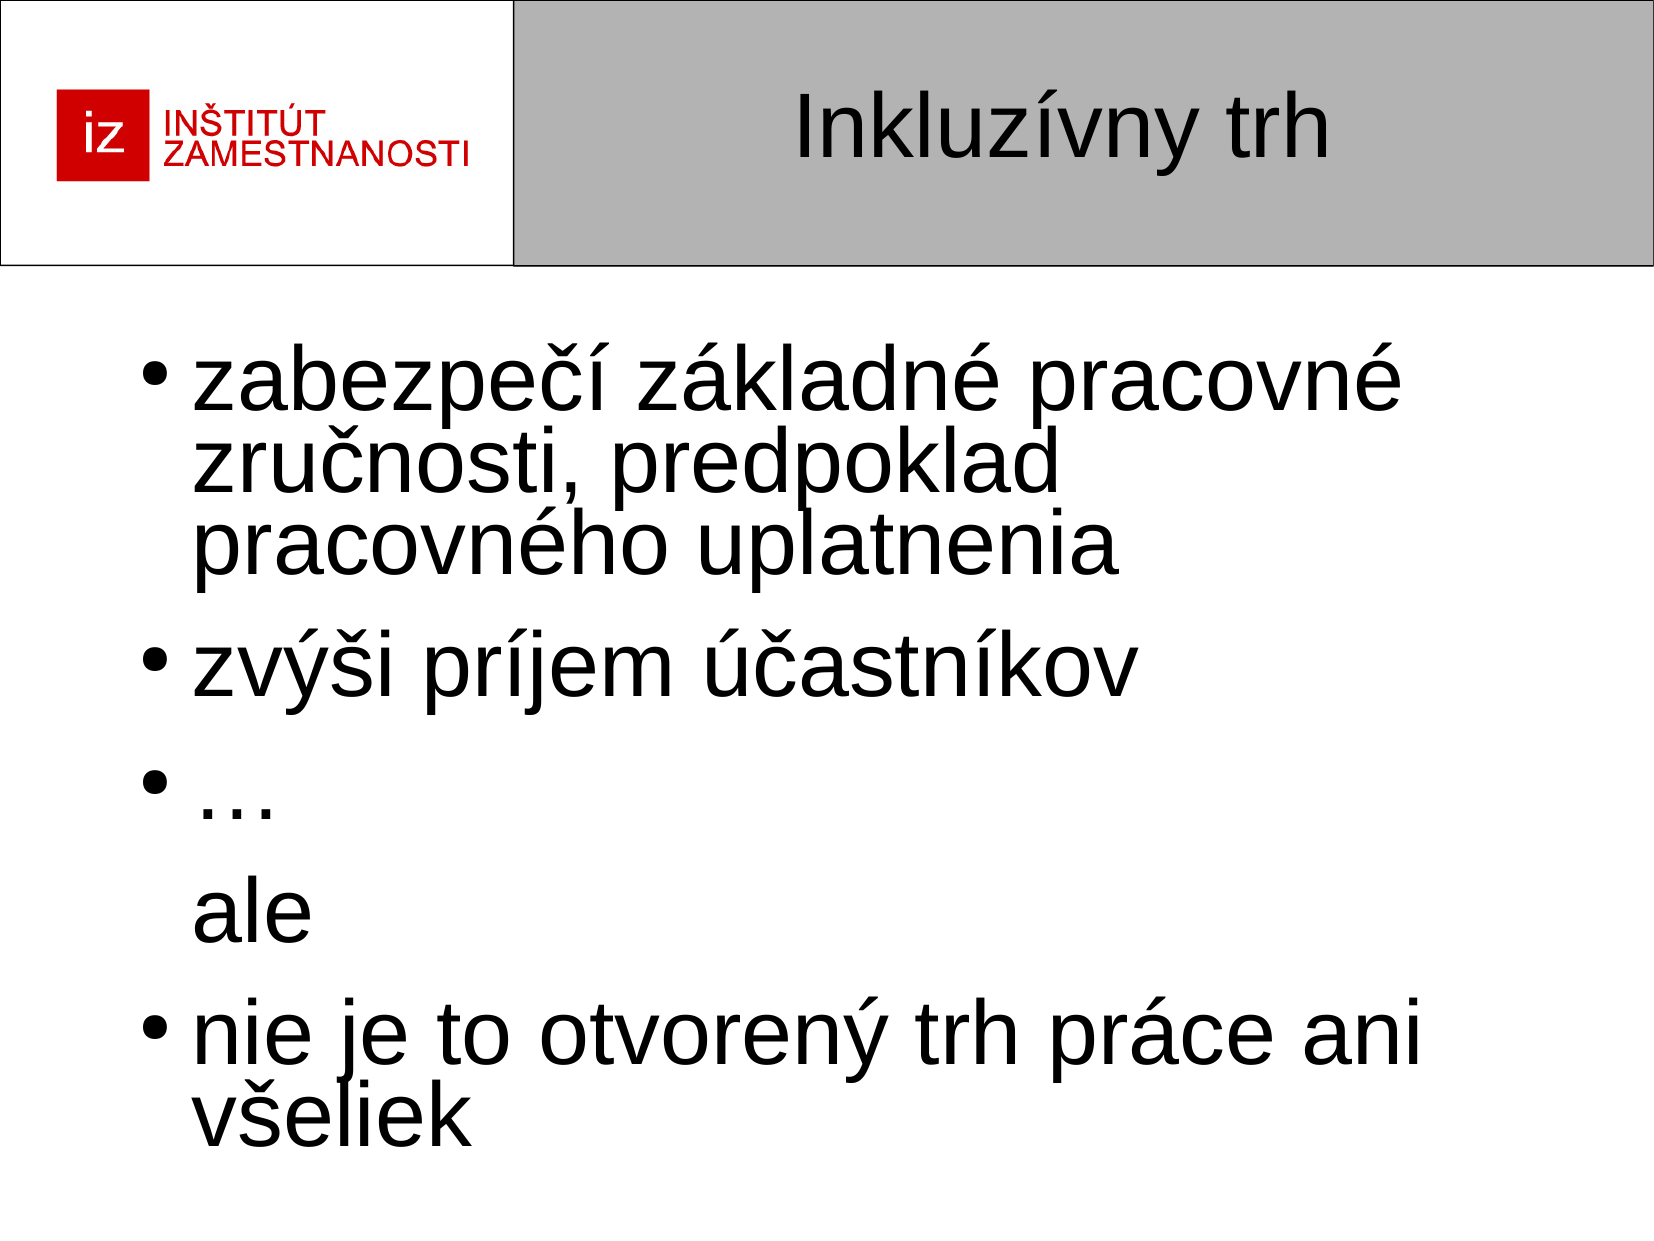

# Inkluzívny trh
zabezpečí základné pracovné zručnosti, predpoklad pracovného uplatnenia
zvýši príjem účastníkov
…
ale
nie je to otvorený trh práce ani všeliek